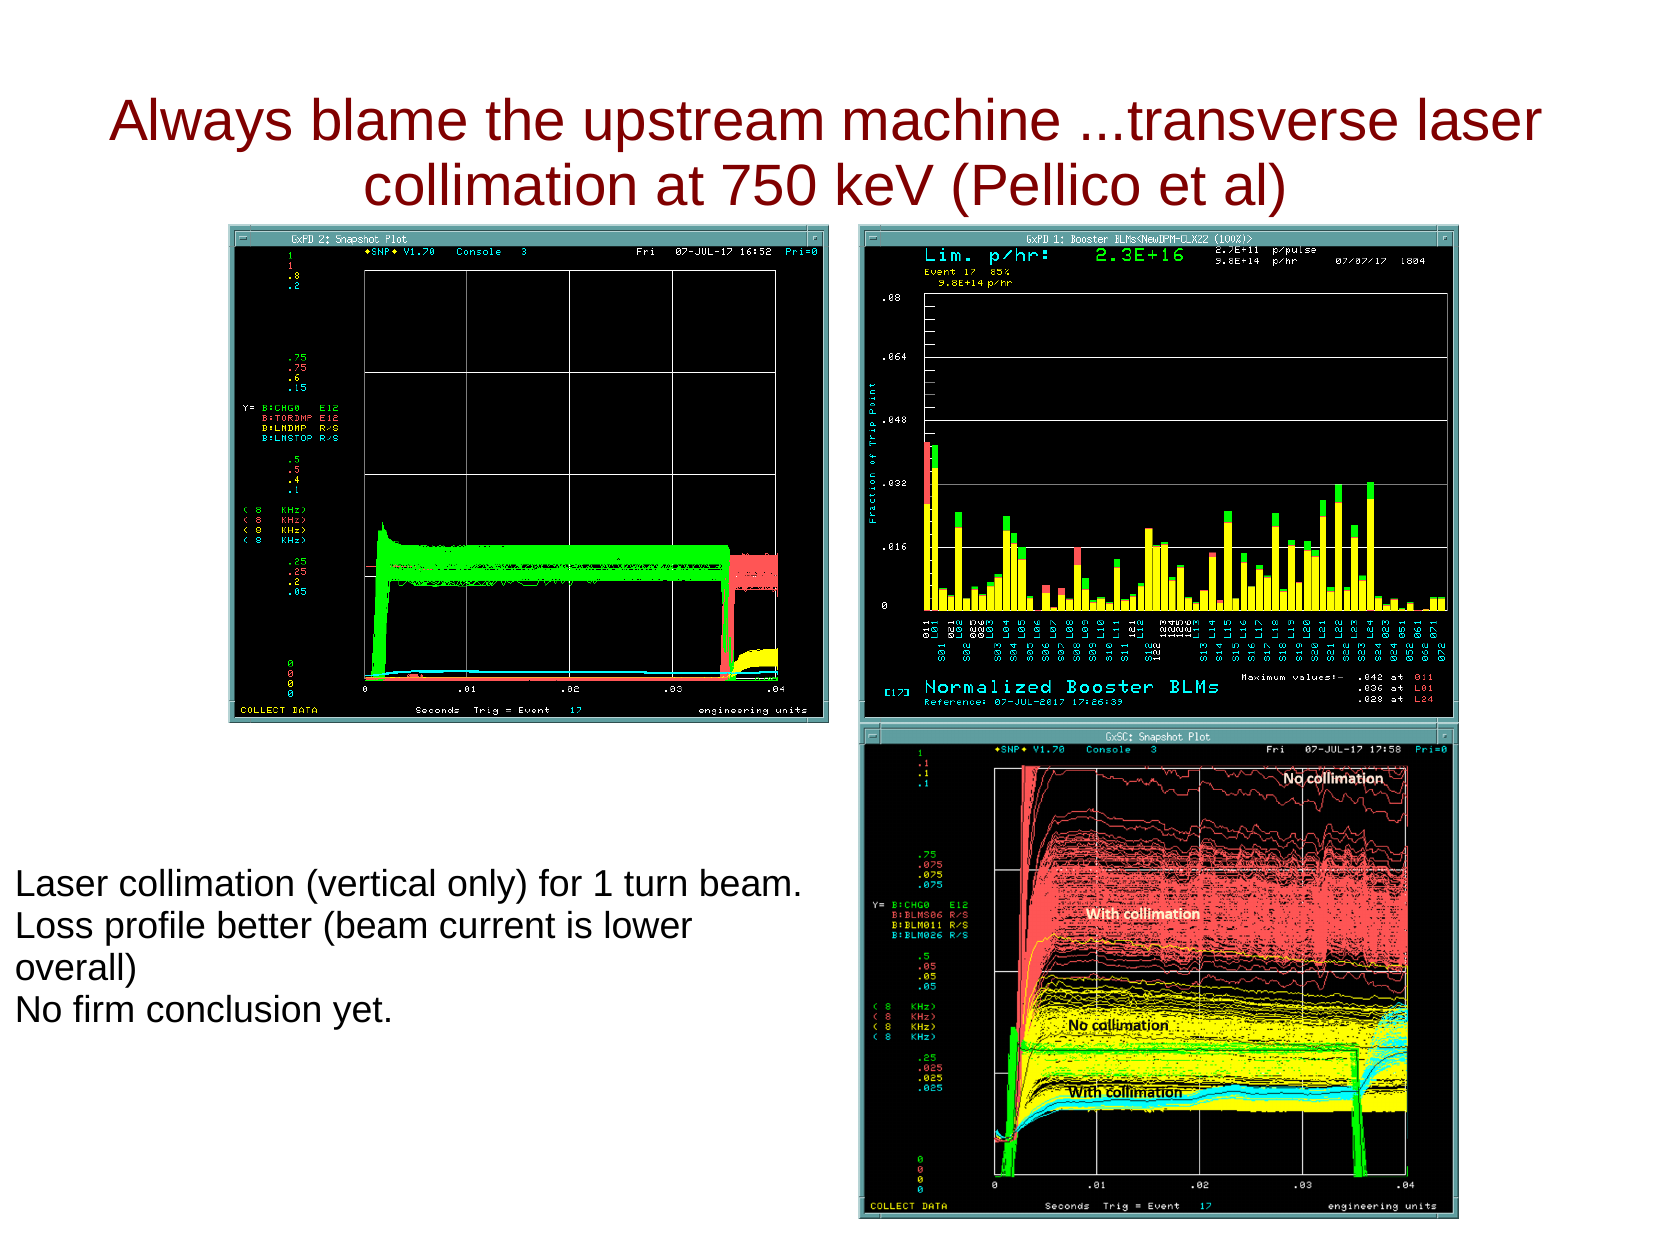

# Always blame the upstream machine ...transverse laser collimation at 750 keV (Pellico et al)
Laser collimation (vertical only) for 1 turn beam.
Loss profile better (beam current is lower overall)
No firm conclusion yet.